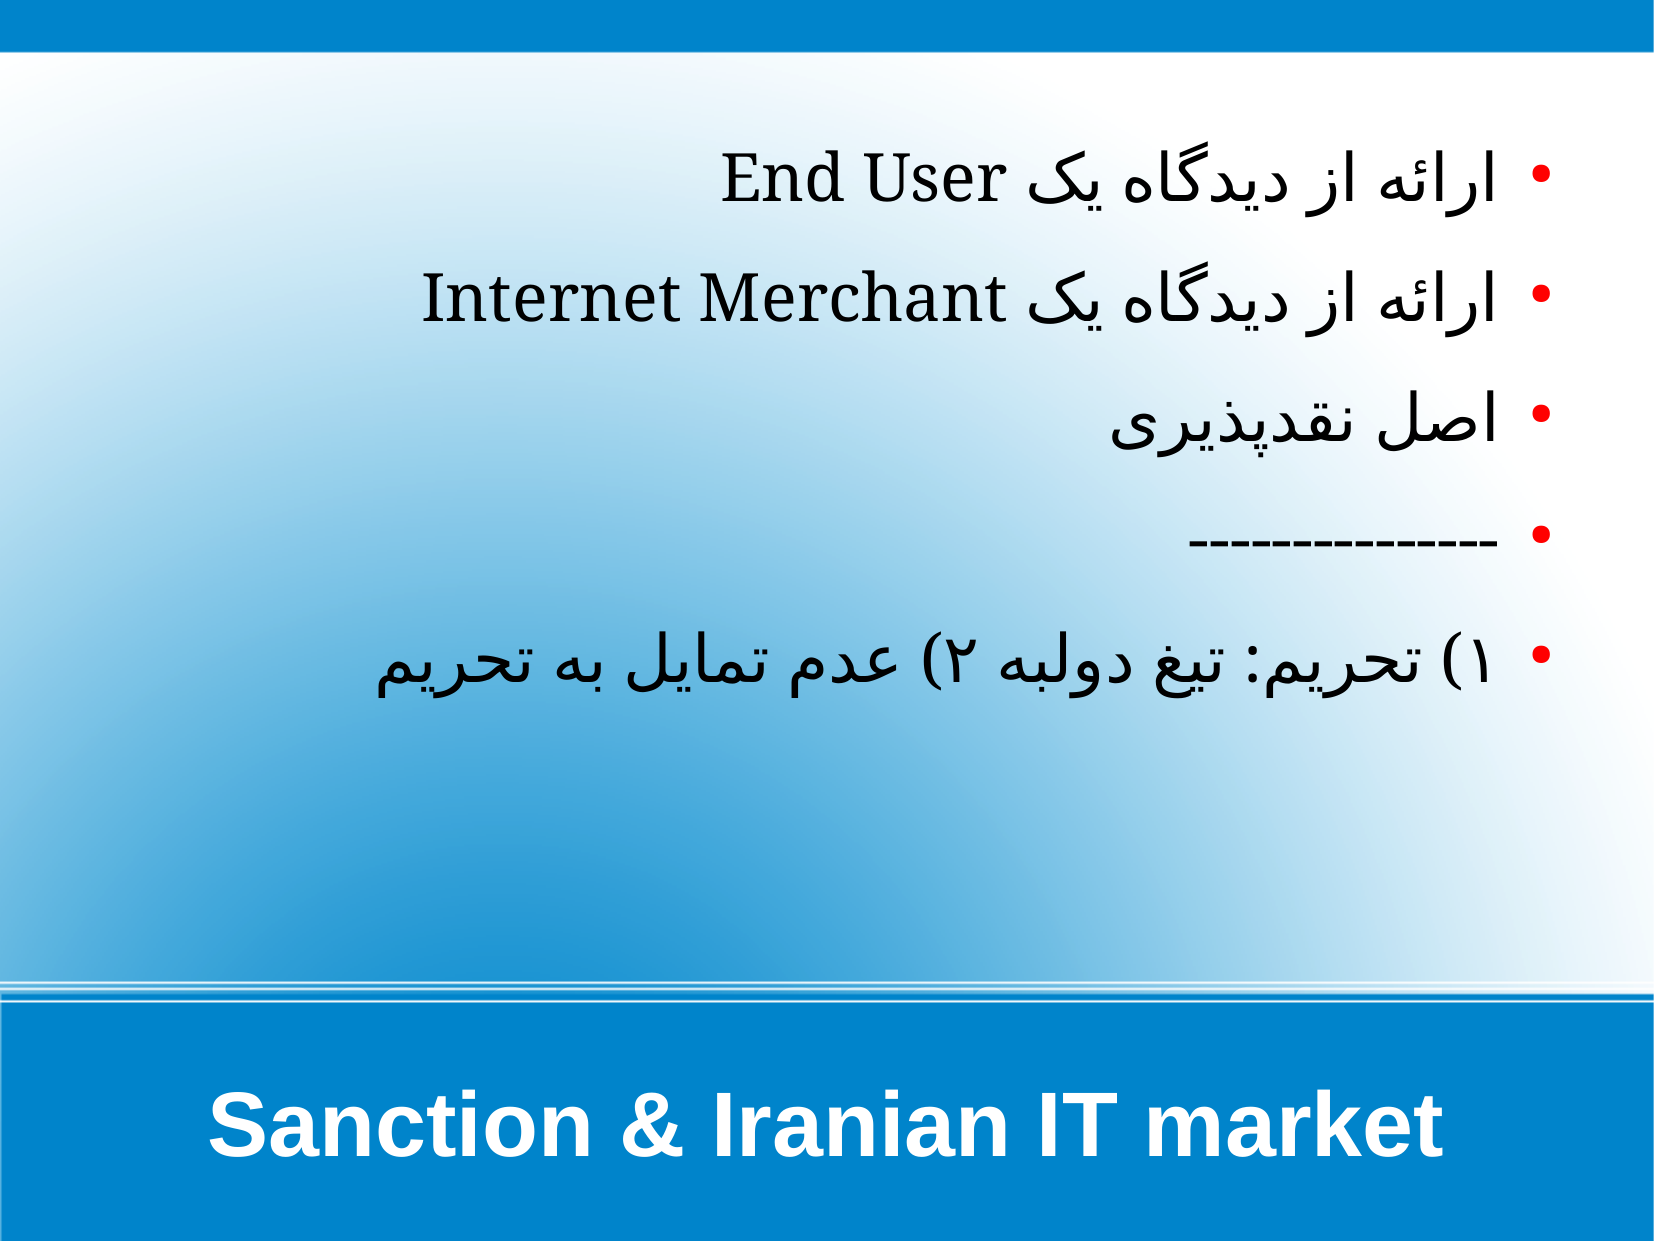

ارائه از دیدگاه یک End User
ارائه از دیدگاه یک Internet Merchant
اصل نقدپذیری
---------------
۱) تحریم: تیغ دولبه 	۲) عدم تمایل به تحریم
# Sanction & Iranian IT market